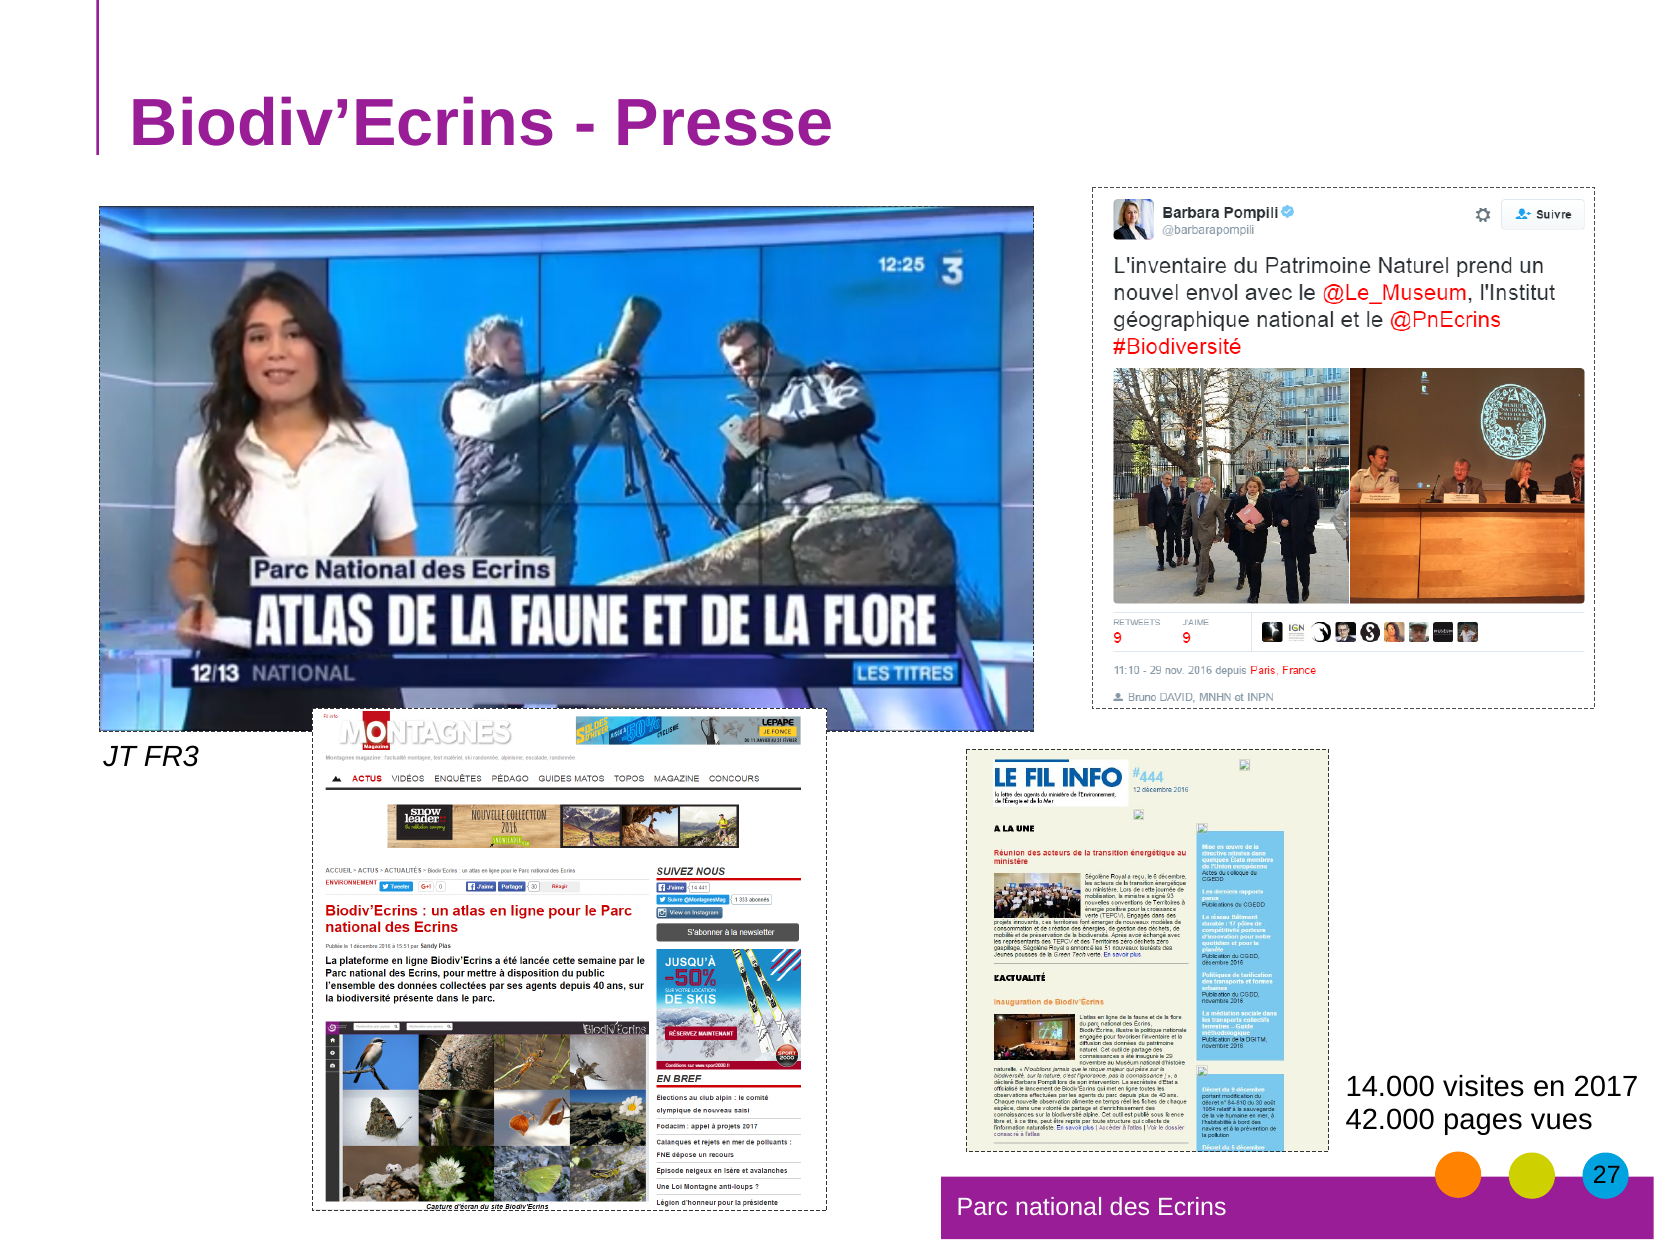

# Biodiv’Ecrins - Presse
JT FR3
14.000 visites en 2017
42.000 pages vues